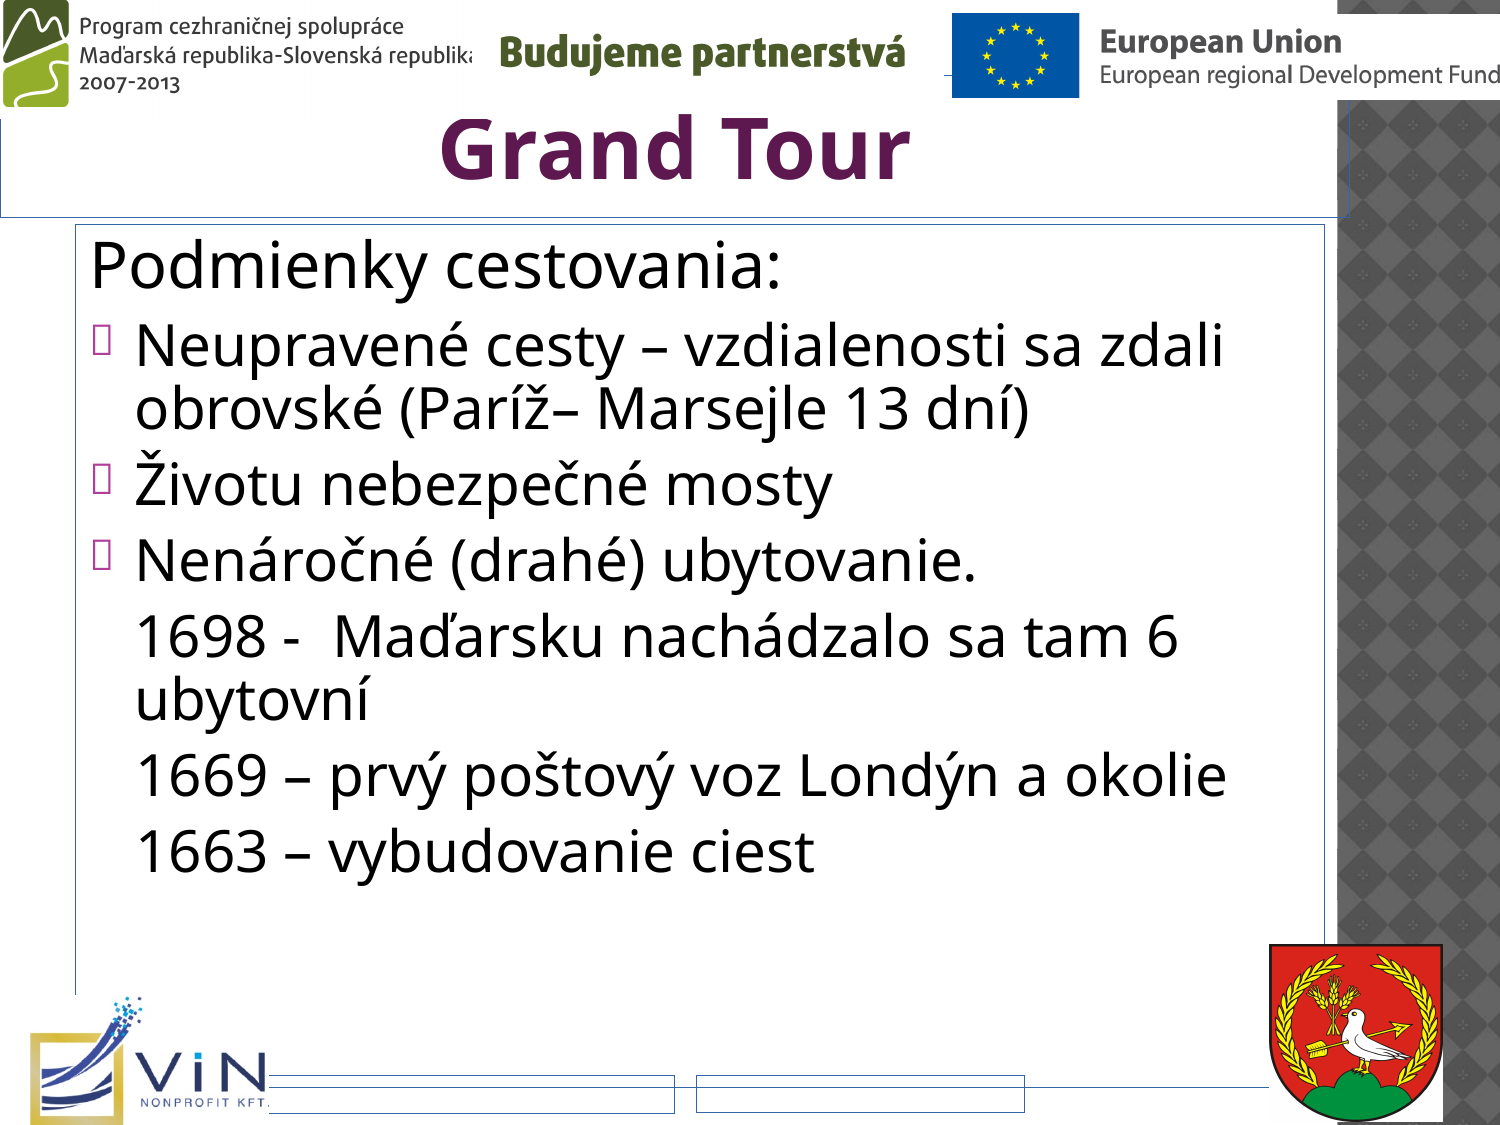

# Grand Tour
Podmienky cestovania:
Neupravené cesty – vzdialenosti sa zdali obrovské (Paríž– Marsejle 13 dní)
Životu nebezpečné mosty
Nenáročné (drahé) ubytovanie.
1698 - Maďarsku nachádzalo sa tam 6 ubytovní
 1669 – prvý poštový voz Londýn a okolie
 1663 – vybudovanie ciest